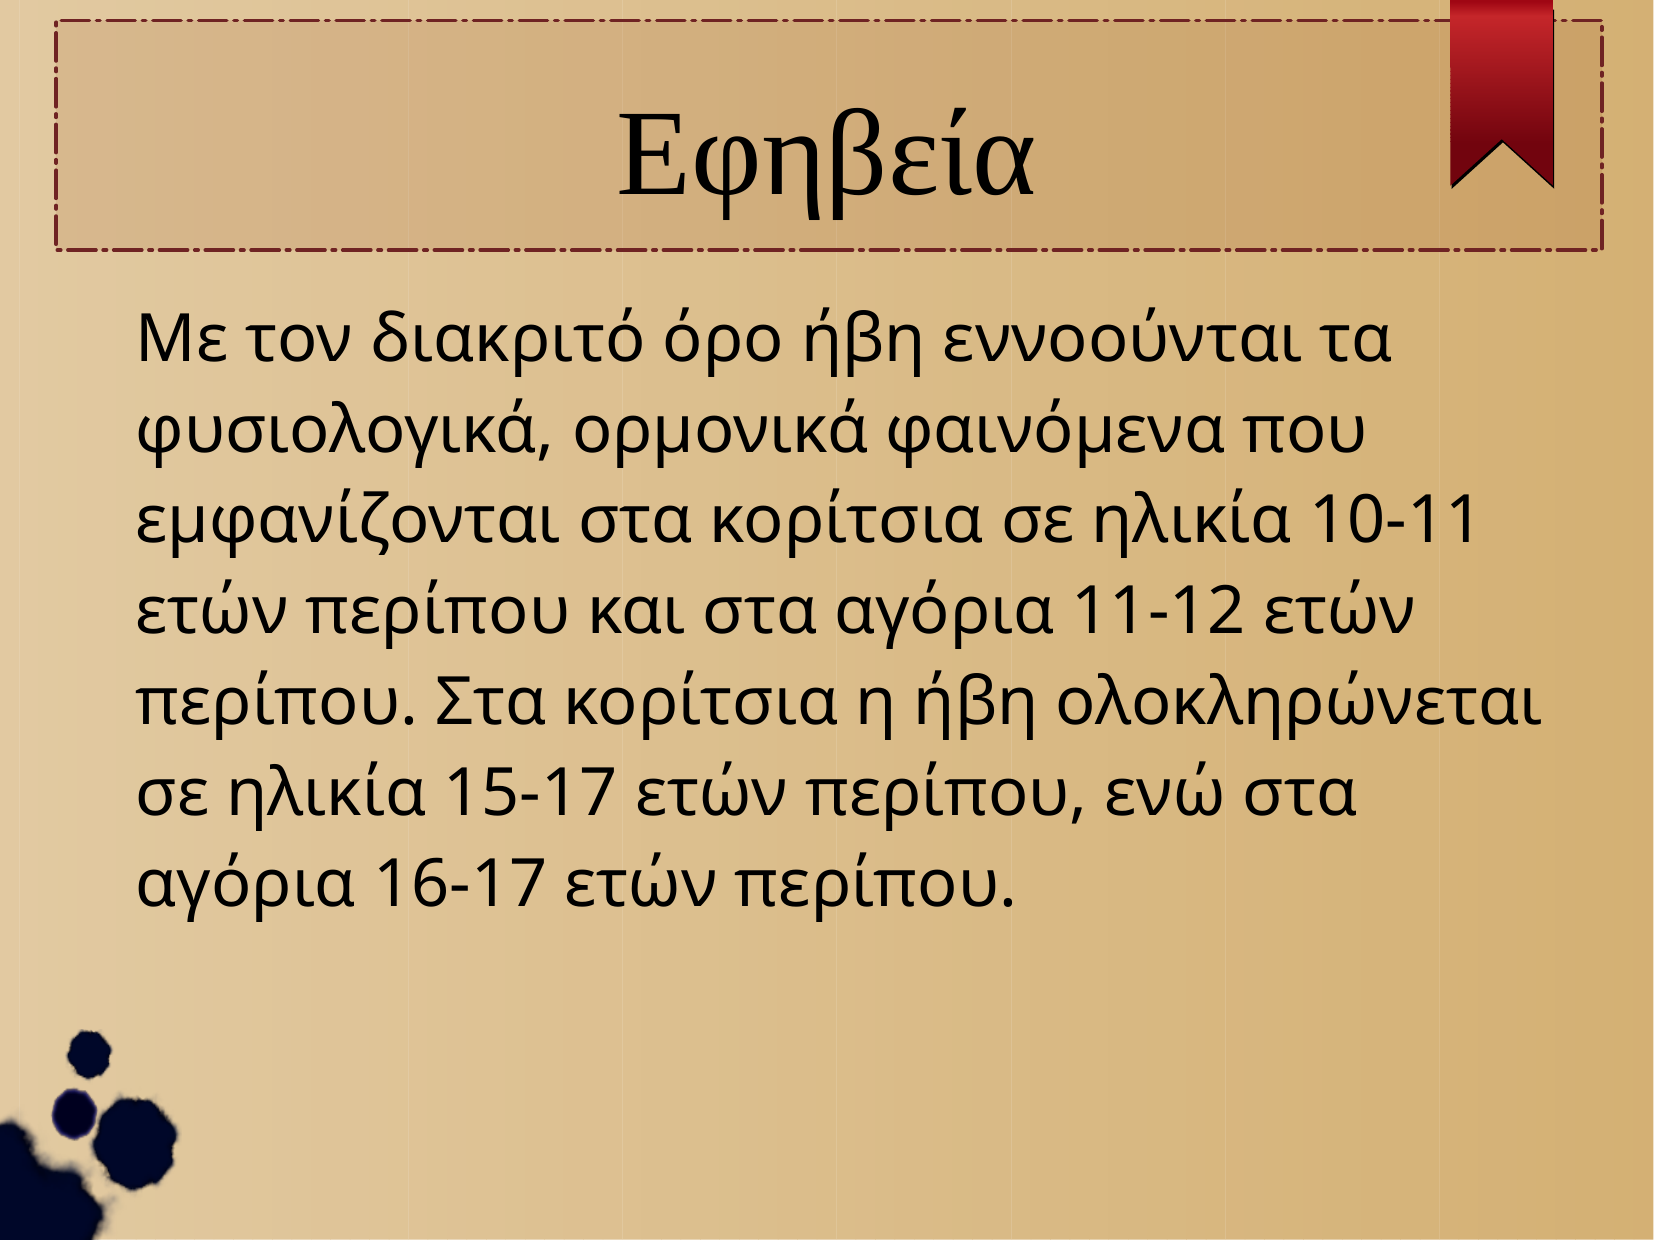

# Εφηβεία
Με τον διακριτό όρο ήβη εννοούνται τα φυσιολογικά, ορμονικά φαινόμενα που εμφανίζονται στα κορίτσια σε ηλικία 10-11 ετών περίπου και στα αγόρια 11-12 ετών περίπου. Στα κορίτσια η ήβη ολοκληρώνεται σε ηλικία 15-17 ετών περίπου, ενώ στα αγόρια 16-17 ετών περίπου.